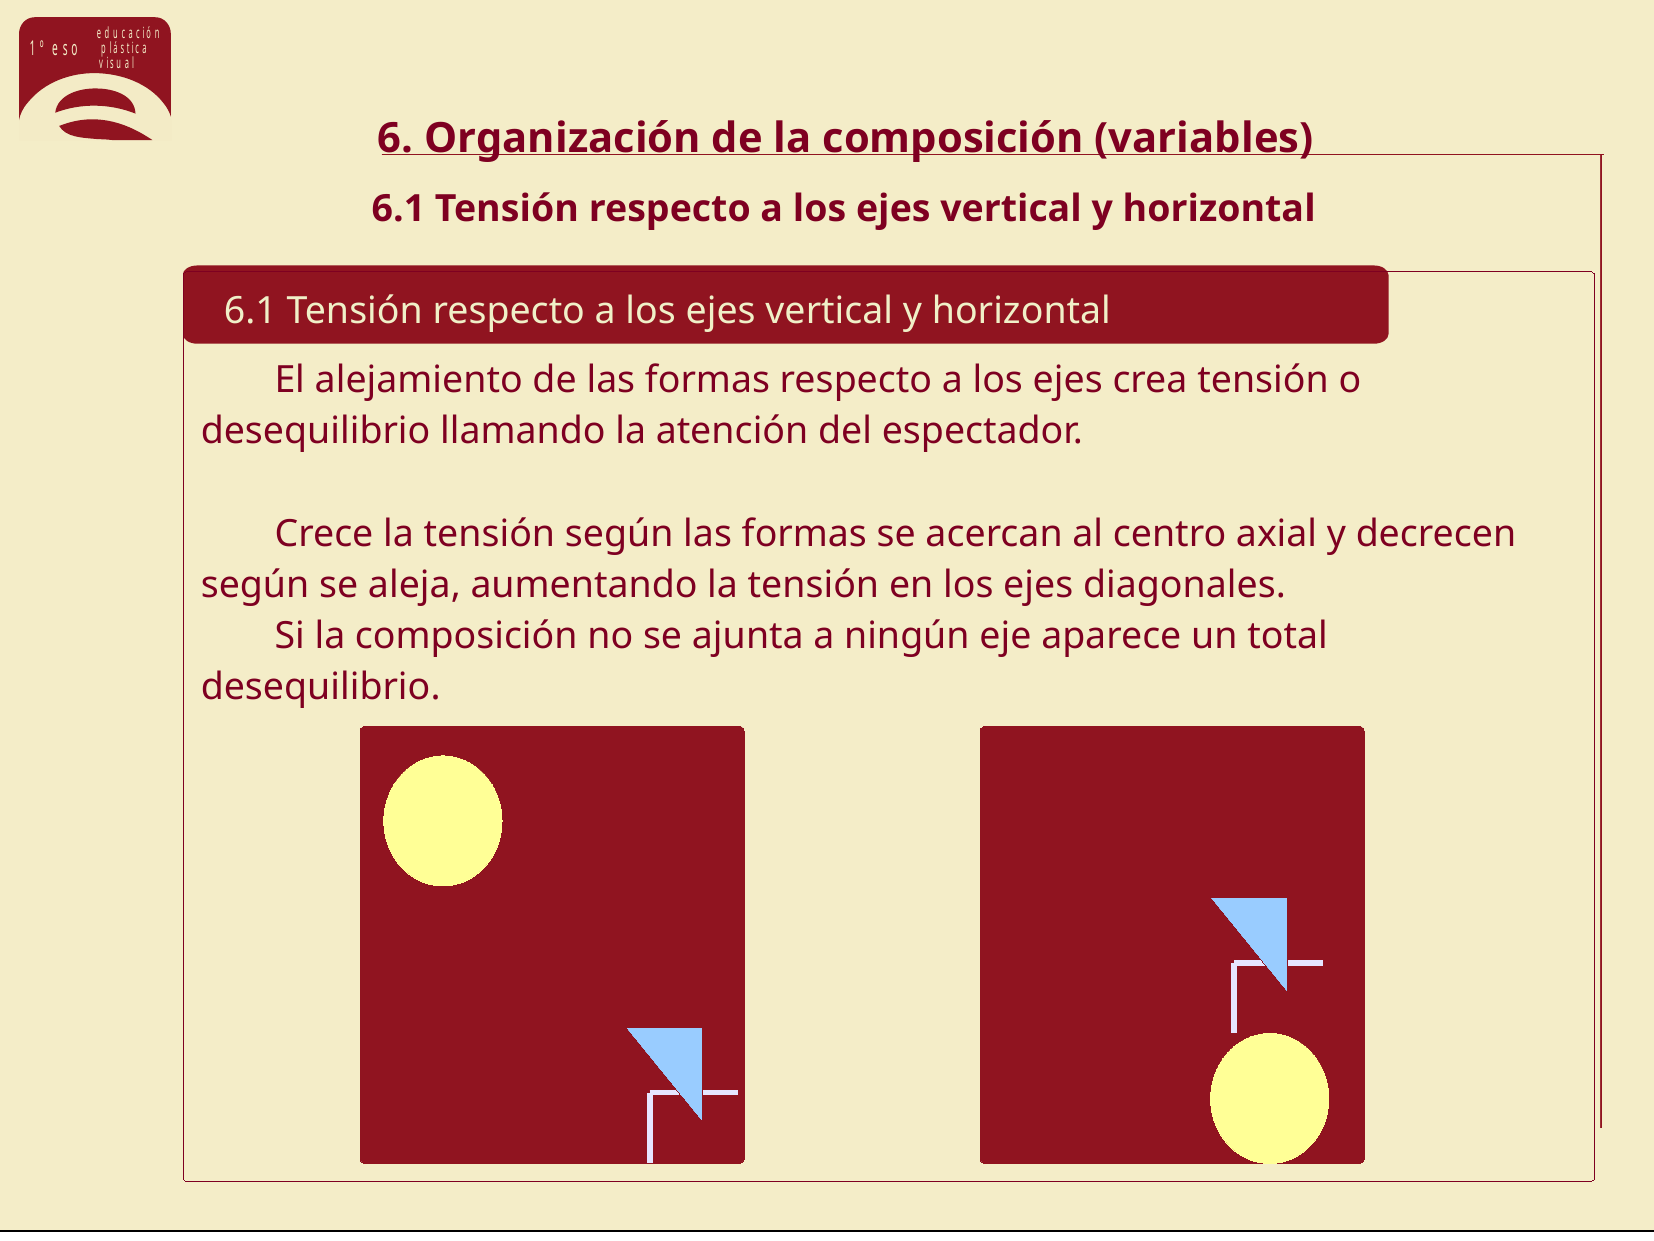

6. Organización de la composición (variables)
	6.1 Tensión respecto a los ejes vertical y horizontal
	6.1 Tensión respecto a los ejes vertical y horizontal
#
	El alejamiento de las formas respecto a los ejes crea tensión o desequilibrio llamando la atención del espectador.
	Crece la tensión según las formas se acercan al centro axial y decrecen según se aleja, aumentando la tensión en los ejes diagonales.
	Si la composición no se ajunta a ningún eje aparece un total desequilibrio.